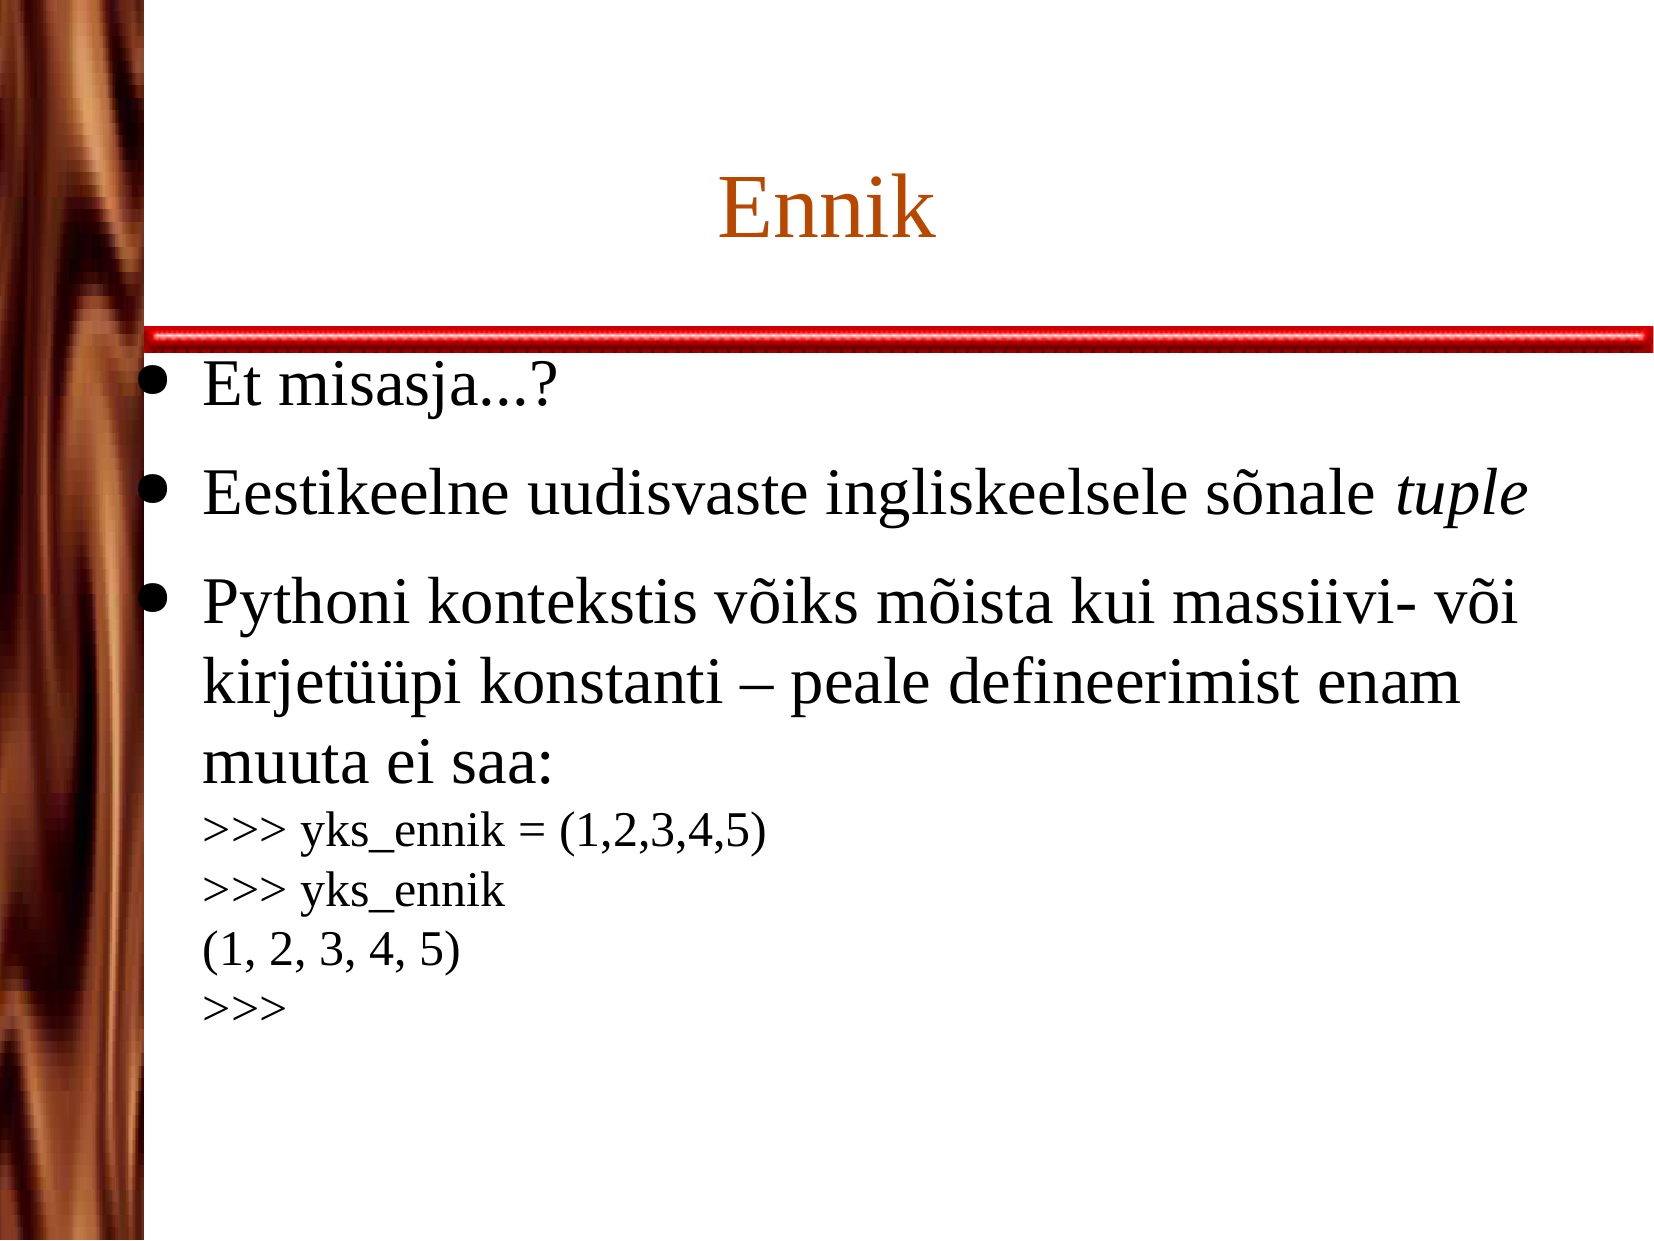

# Ennik
Et misasja...?
Eestikeelne uudisvaste ingliskeelsele sõnale tuple
Pythoni kontekstis võiks mõista kui massiivi- või kirjetüüpi konstanti – peale defineerimist enam muuta ei saa:
>>> yks_ennik = (1,2,3,4,5)
>>> yks_ennik
(1, 2, 3, 4, 5)
>>>